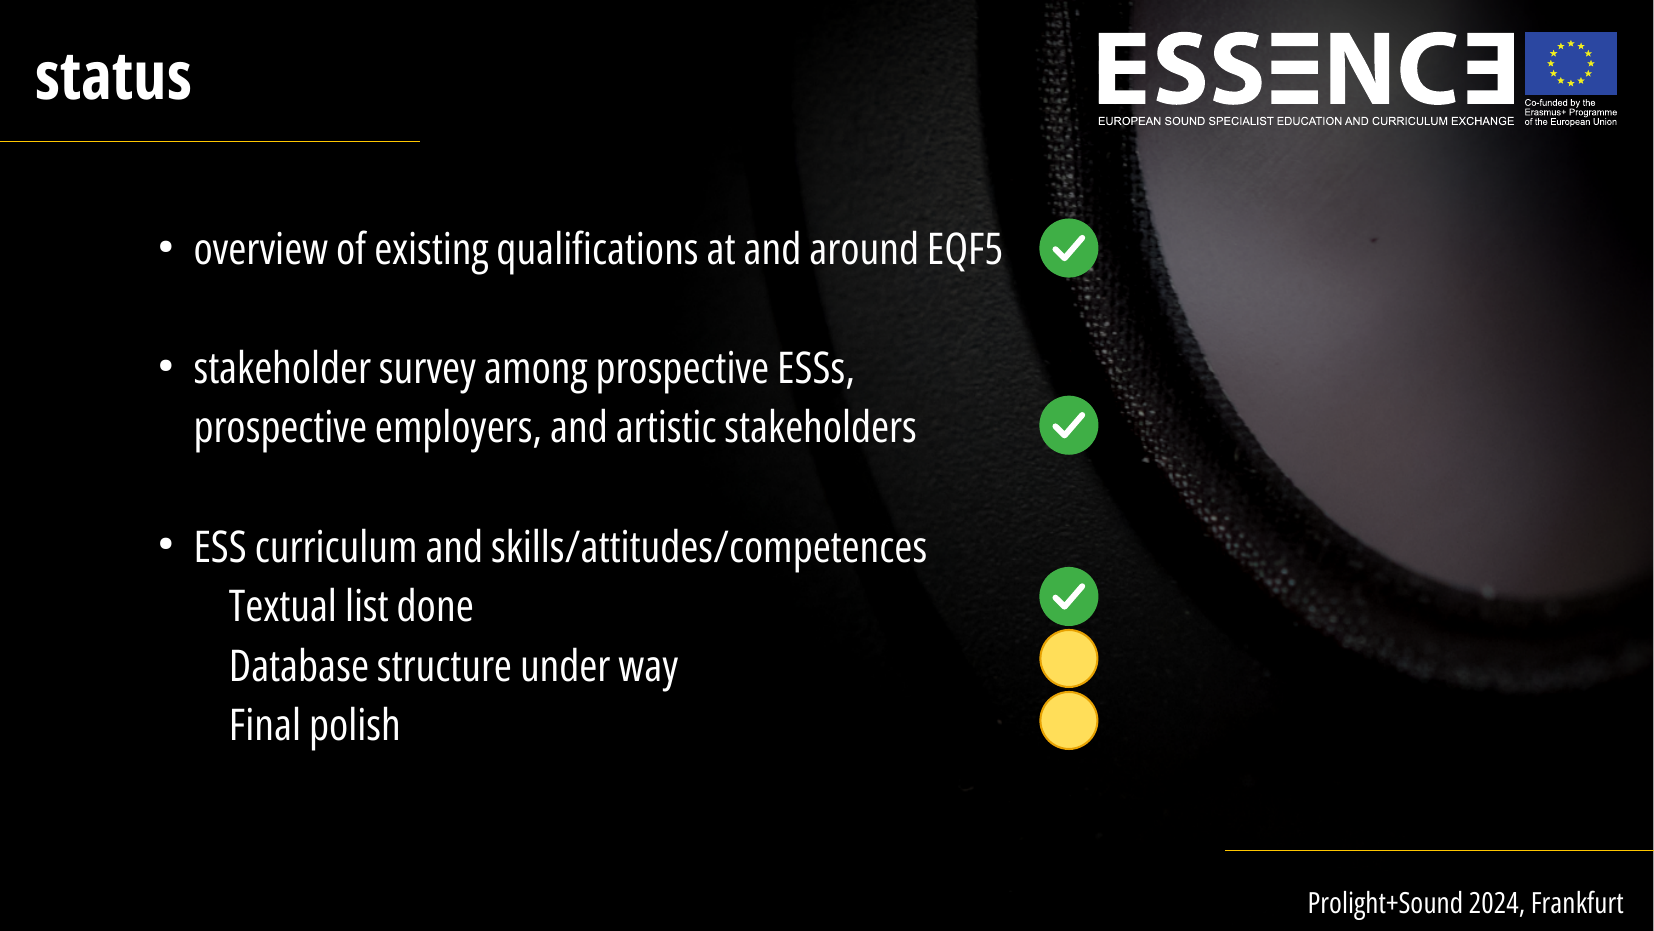

# status
overview of existing qualifications at and around EQF5
stakeholder survey among prospective ESSs,
prospective employers, and artistic stakeholders
ESS curriculum and skills/attitudes/competences
Textual list done
Database structure under way
Final polish